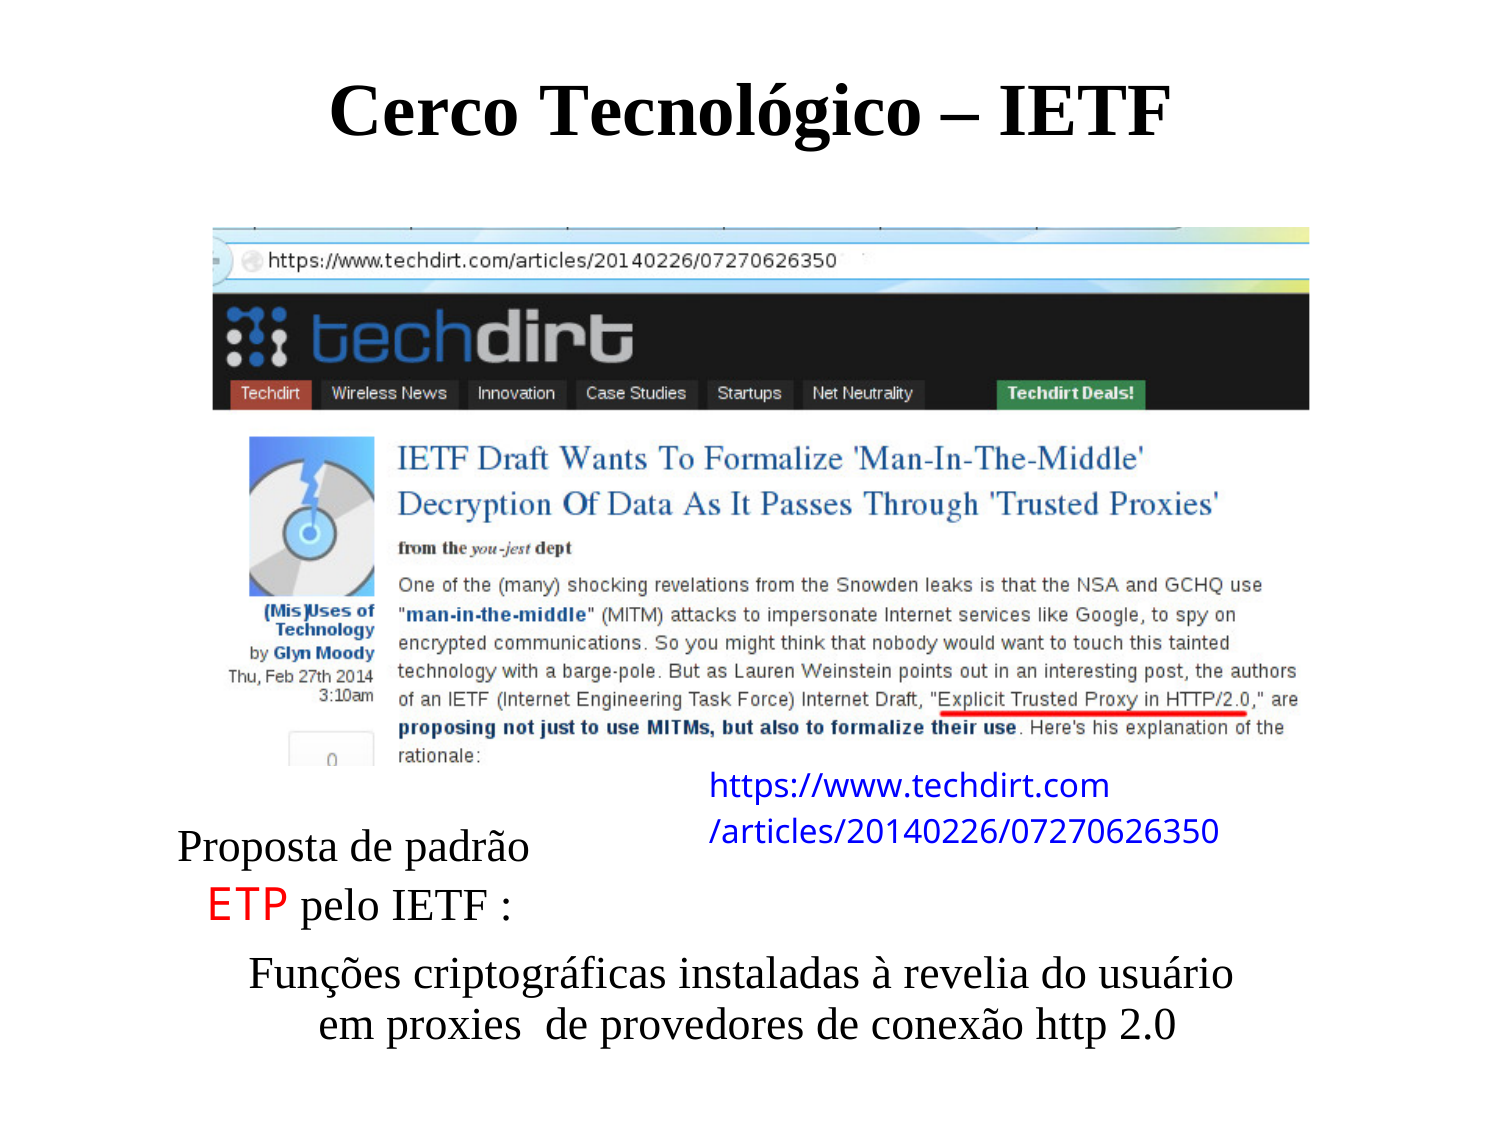

# Cerco Tecnológico – IETF
https://www.techdirt.com
/articles/20140226/07270626350
Proposta de padrão
ETP pelo IETF :
Funções criptográficas instaladas à revelia do usuário
 em proxies de provedores de conexão http 2.0